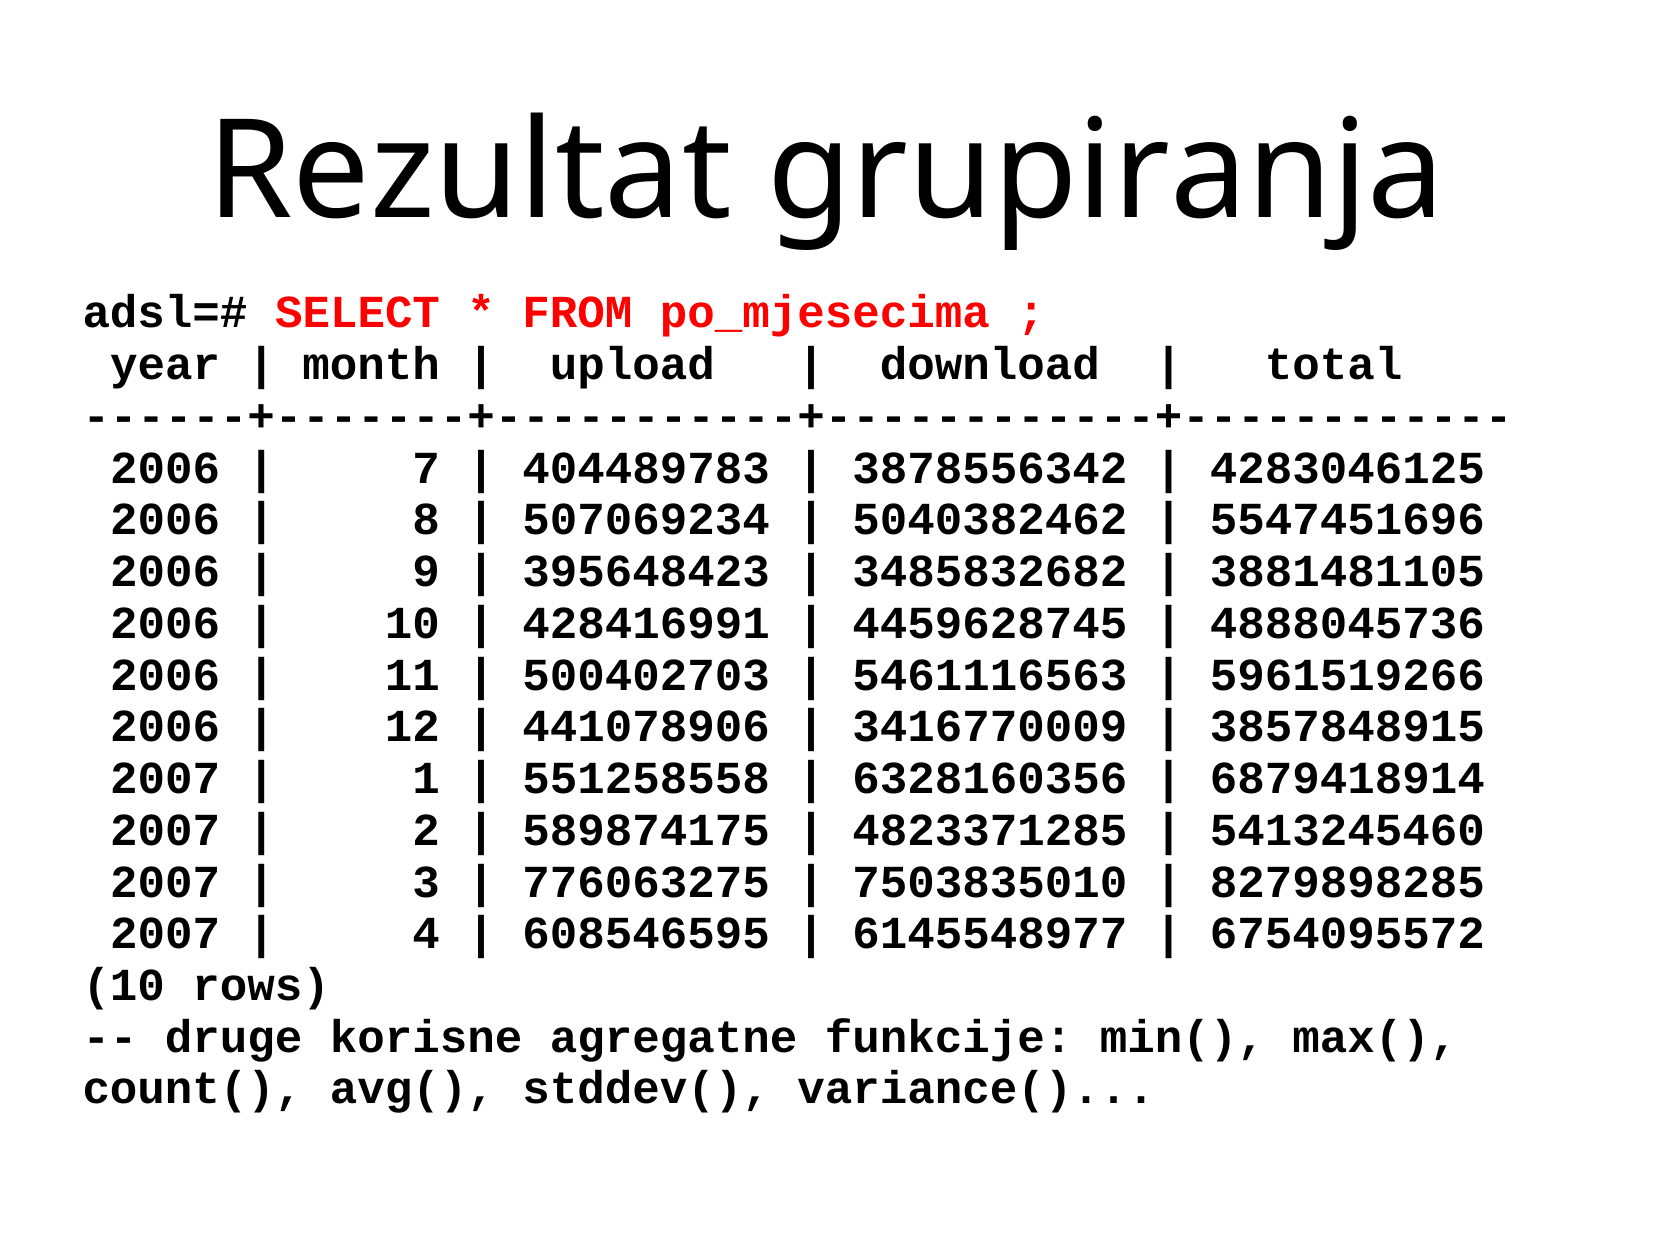

# Rezultat grupiranja
adsl=# SELECT * FROM po_mjesecima ;
 year | month | upload | download | total
------+-------+-----------+------------+------------
 2006 | 7 | 404489783 | 3878556342 | 4283046125
 2006 | 8 | 507069234 | 5040382462 | 5547451696
 2006 | 9 | 395648423 | 3485832682 | 3881481105
 2006 | 10 | 428416991 | 4459628745 | 4888045736
 2006 | 11 | 500402703 | 5461116563 | 5961519266
 2006 | 12 | 441078906 | 3416770009 | 3857848915
 2007 | 1 | 551258558 | 6328160356 | 6879418914
 2007 | 2 | 589874175 | 4823371285 | 5413245460
 2007 | 3 | 776063275 | 7503835010 | 8279898285
 2007 | 4 | 608546595 | 6145548977 | 6754095572
(10 rows)
-- druge korisne agregatne funkcije: min(), max(), count(), avg(), stddev(), variance()...